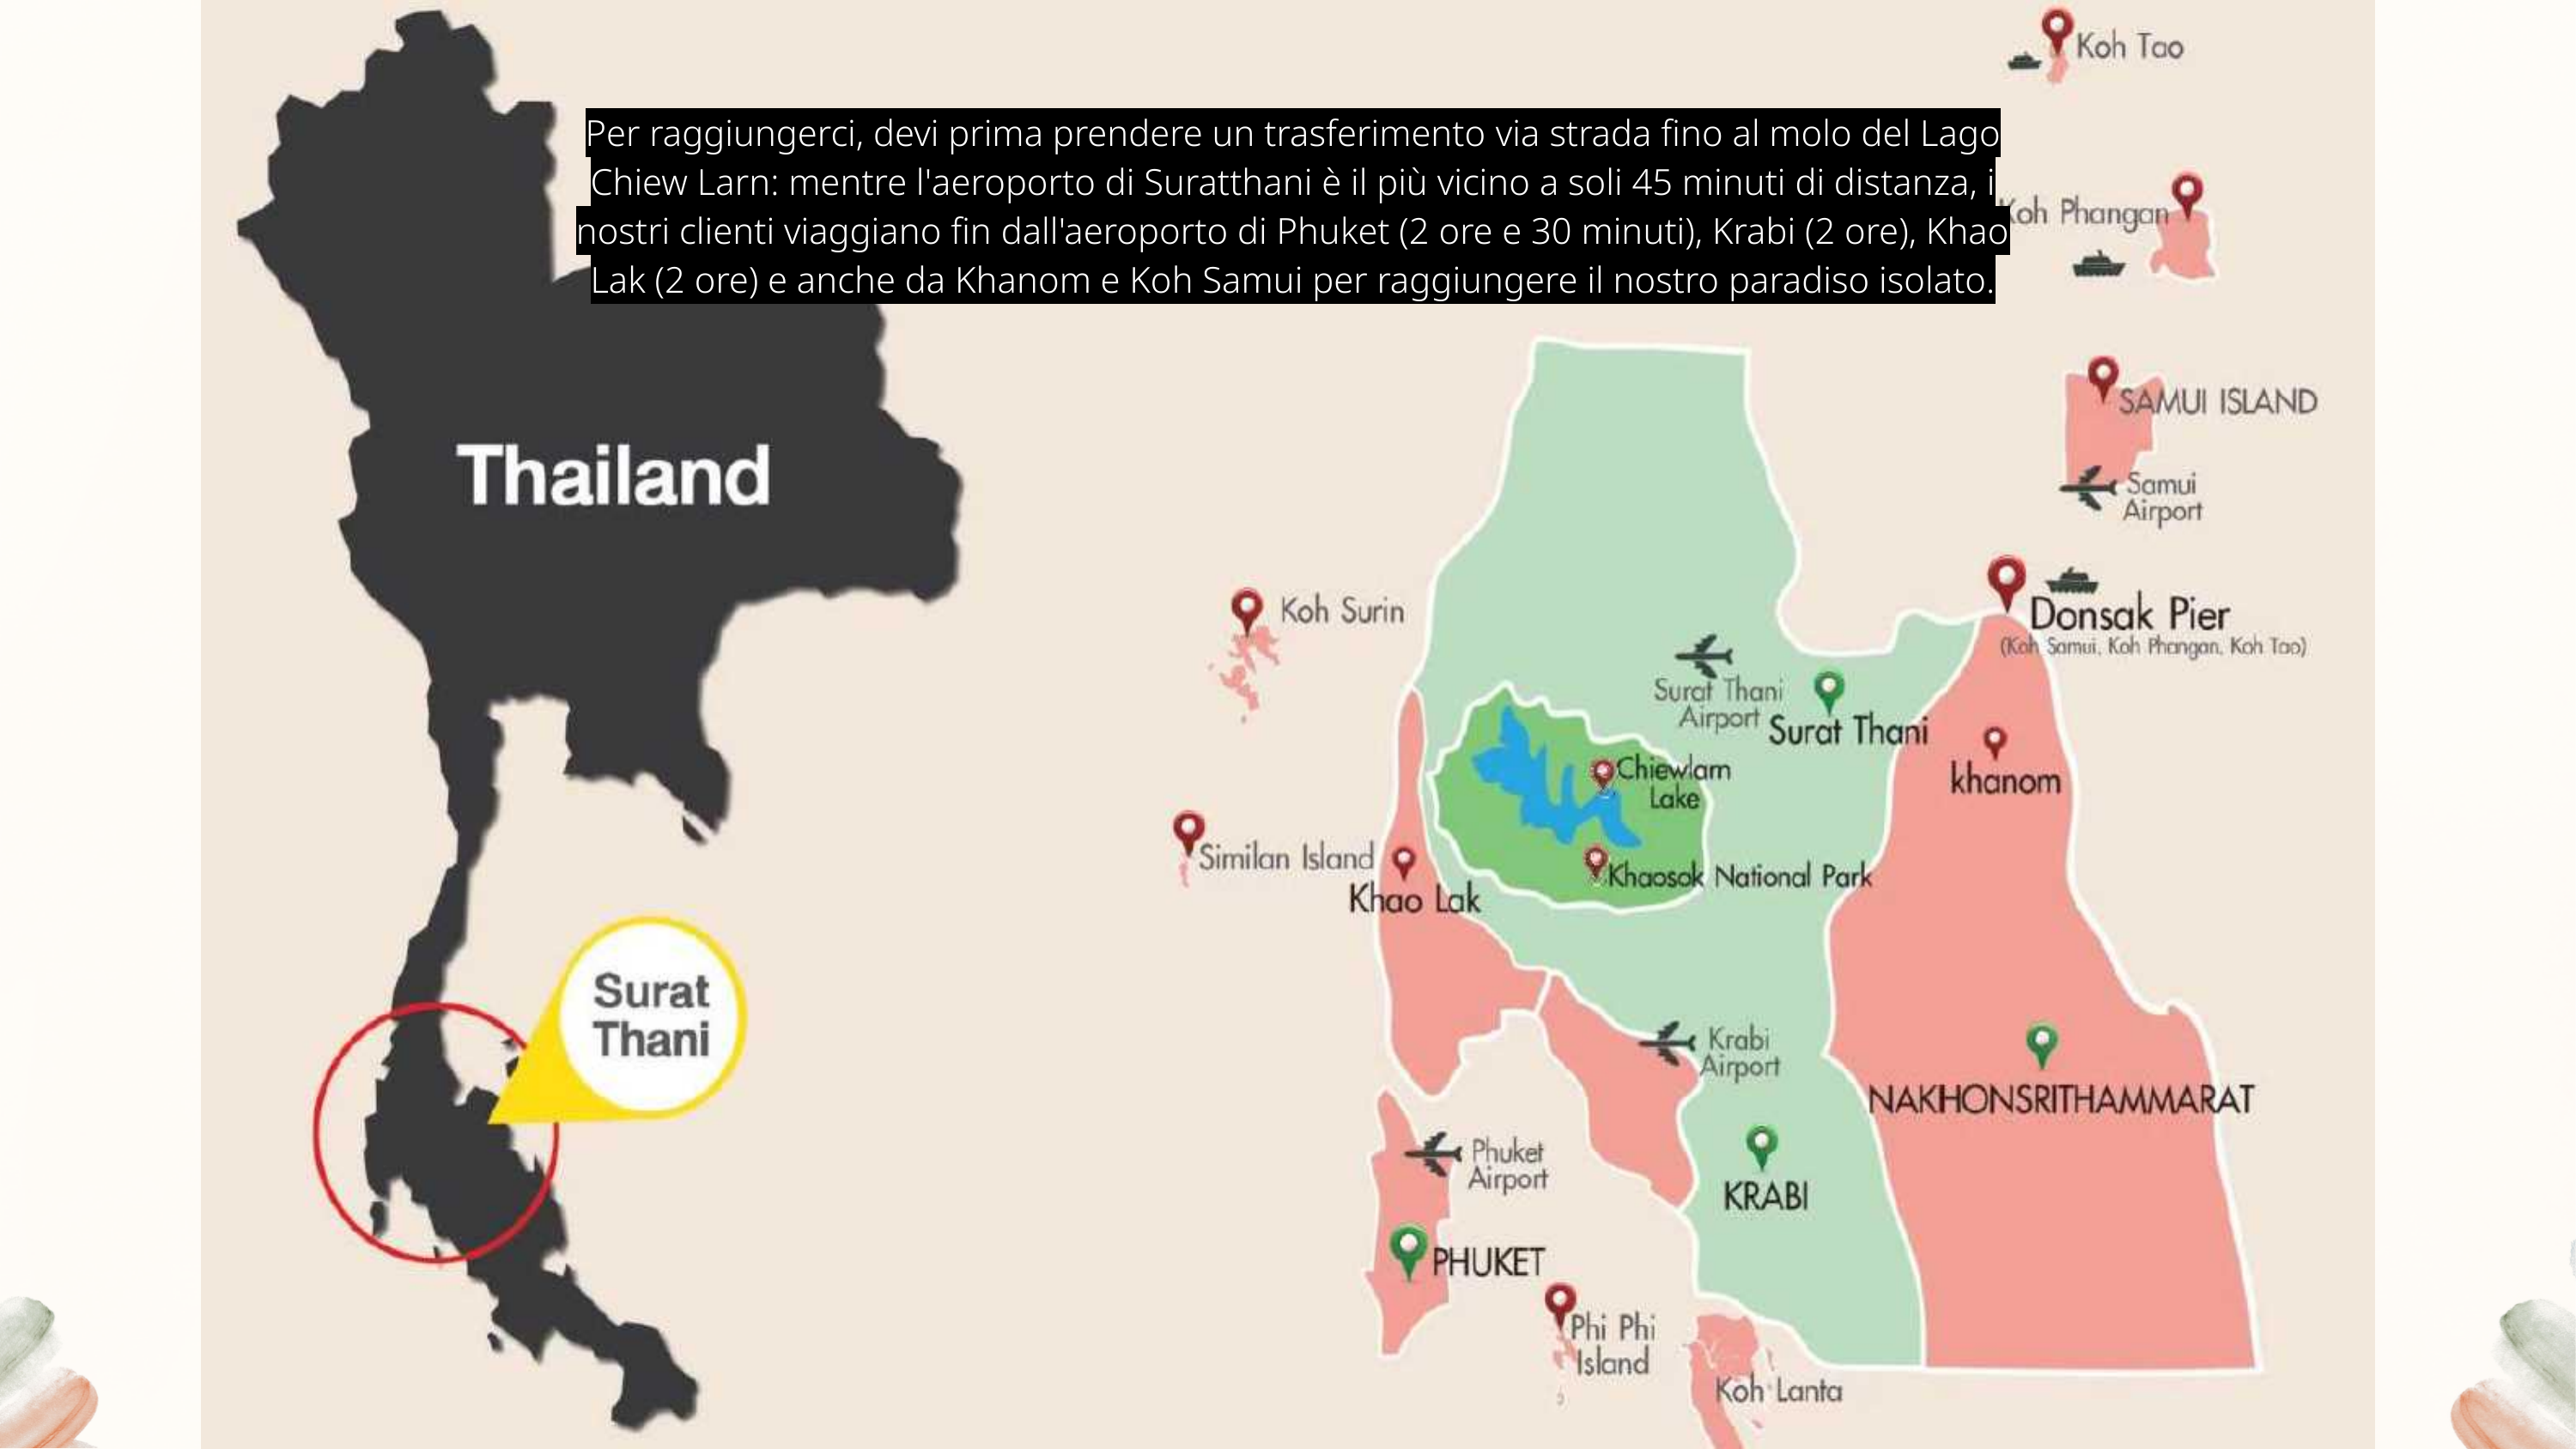

Per raggiungerci, devi prima prendere un trasferimento via strada fino al molo del Lago Chiew Larn: mentre l'aeroporto di Suratthani è il più vicino a soli 45 minuti di distanza, i nostri clienti viaggiano fin dall'aeroporto di Phuket (2 ore e 30 minuti), Krabi (2 ore), Khao Lak (2 ore) e anche da Khanom e Koh Samui per raggiungere il nostro paradiso isolato.